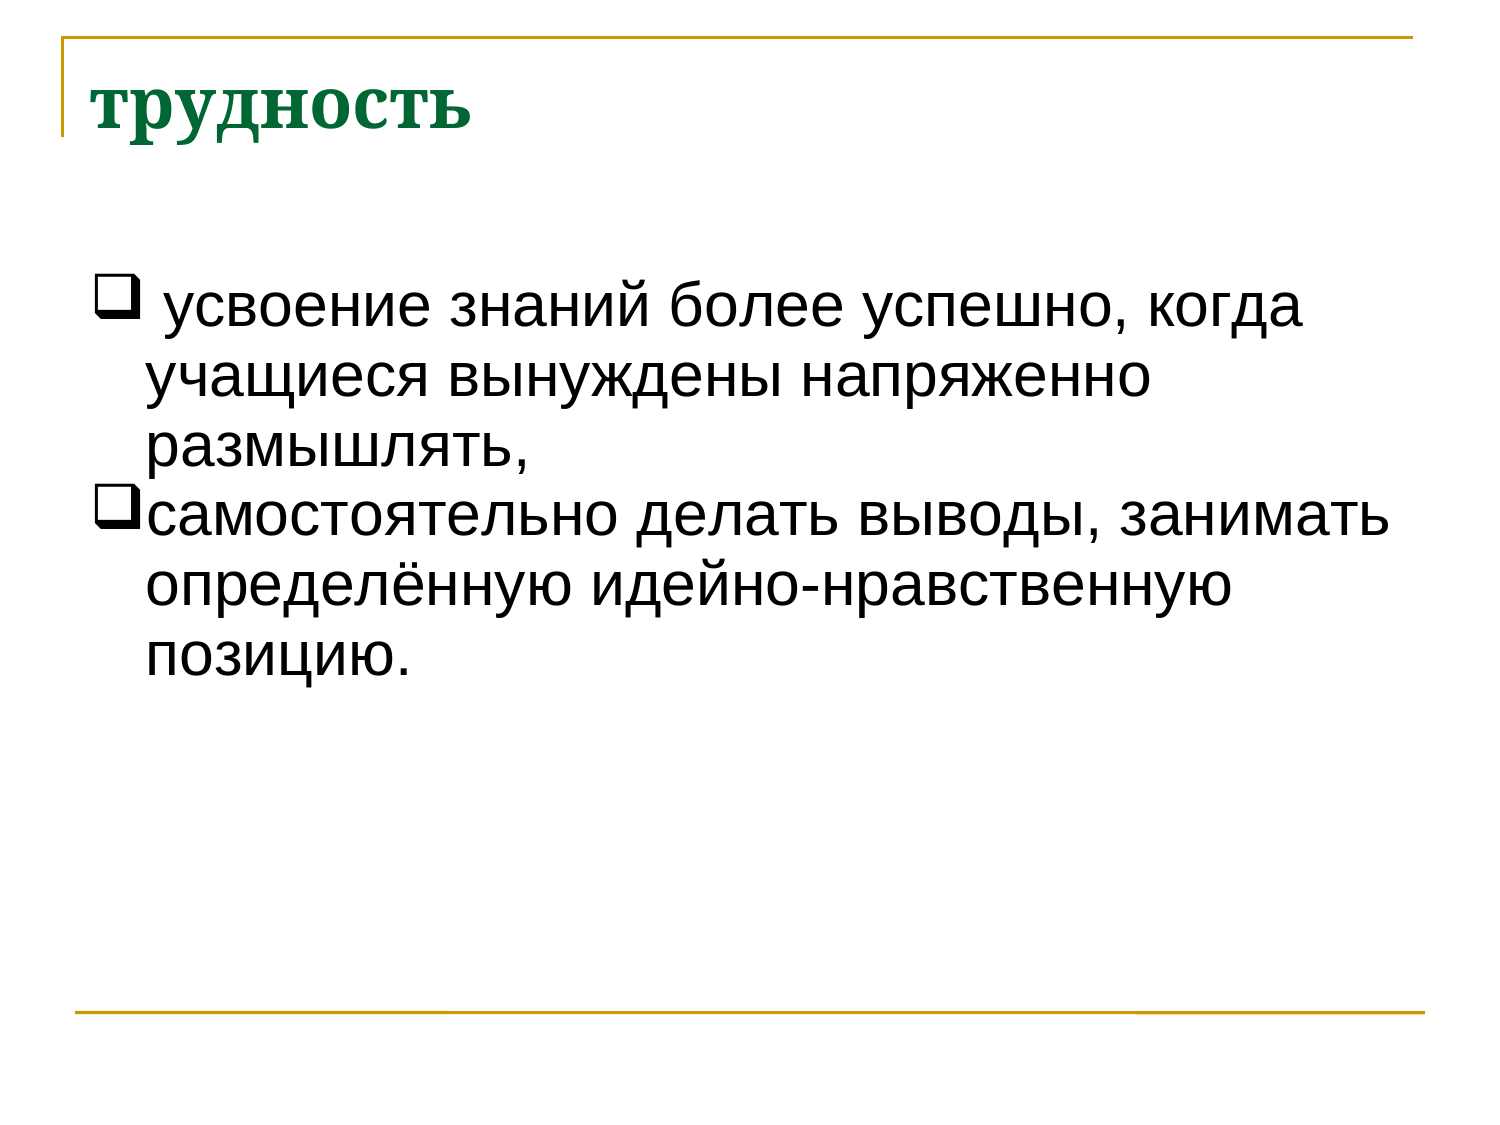

# трудность
 усвоение знаний более успешно, когда учащиеся вынуждены напряженно размышлять,
самостоятельно делать выводы, занимать определённую идейно-нравственную позицию.